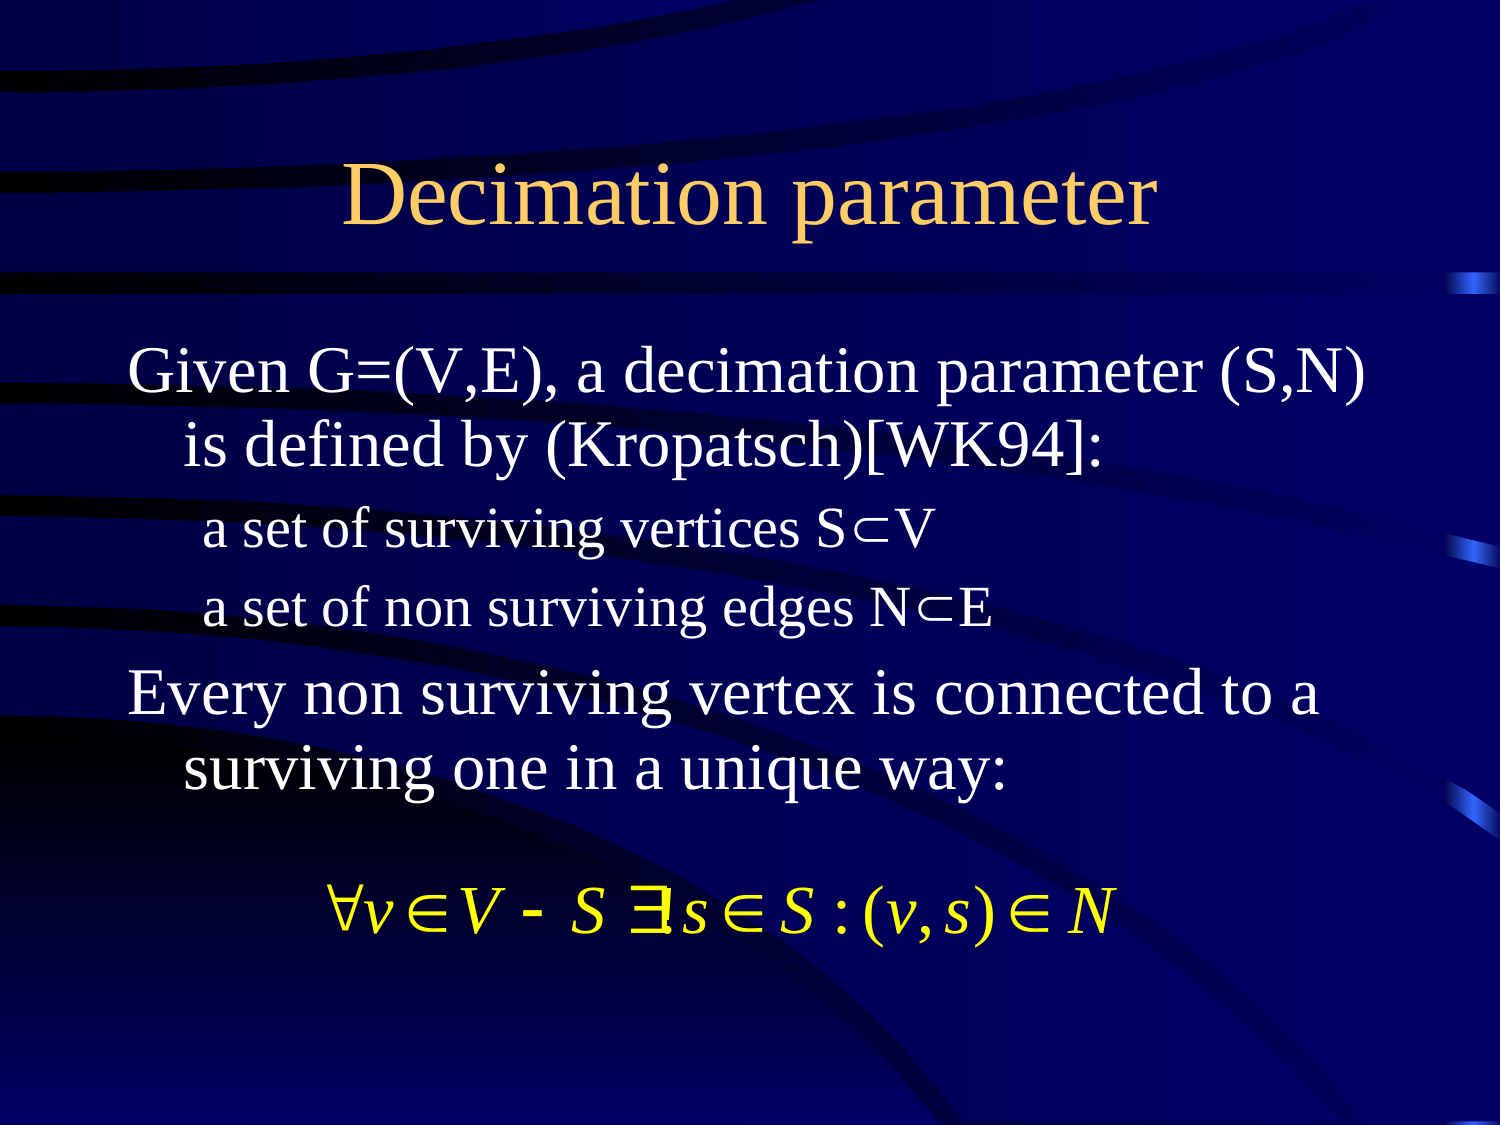

# Decimation parameter
Given G=(V,E), a decimation parameter (S,N) is defined by (Kropatsch)[WK94]:
a set of surviving vertices SV
a set of non surviving edges NE
Every non surviving vertex is connected to a surviving one in a unique way: